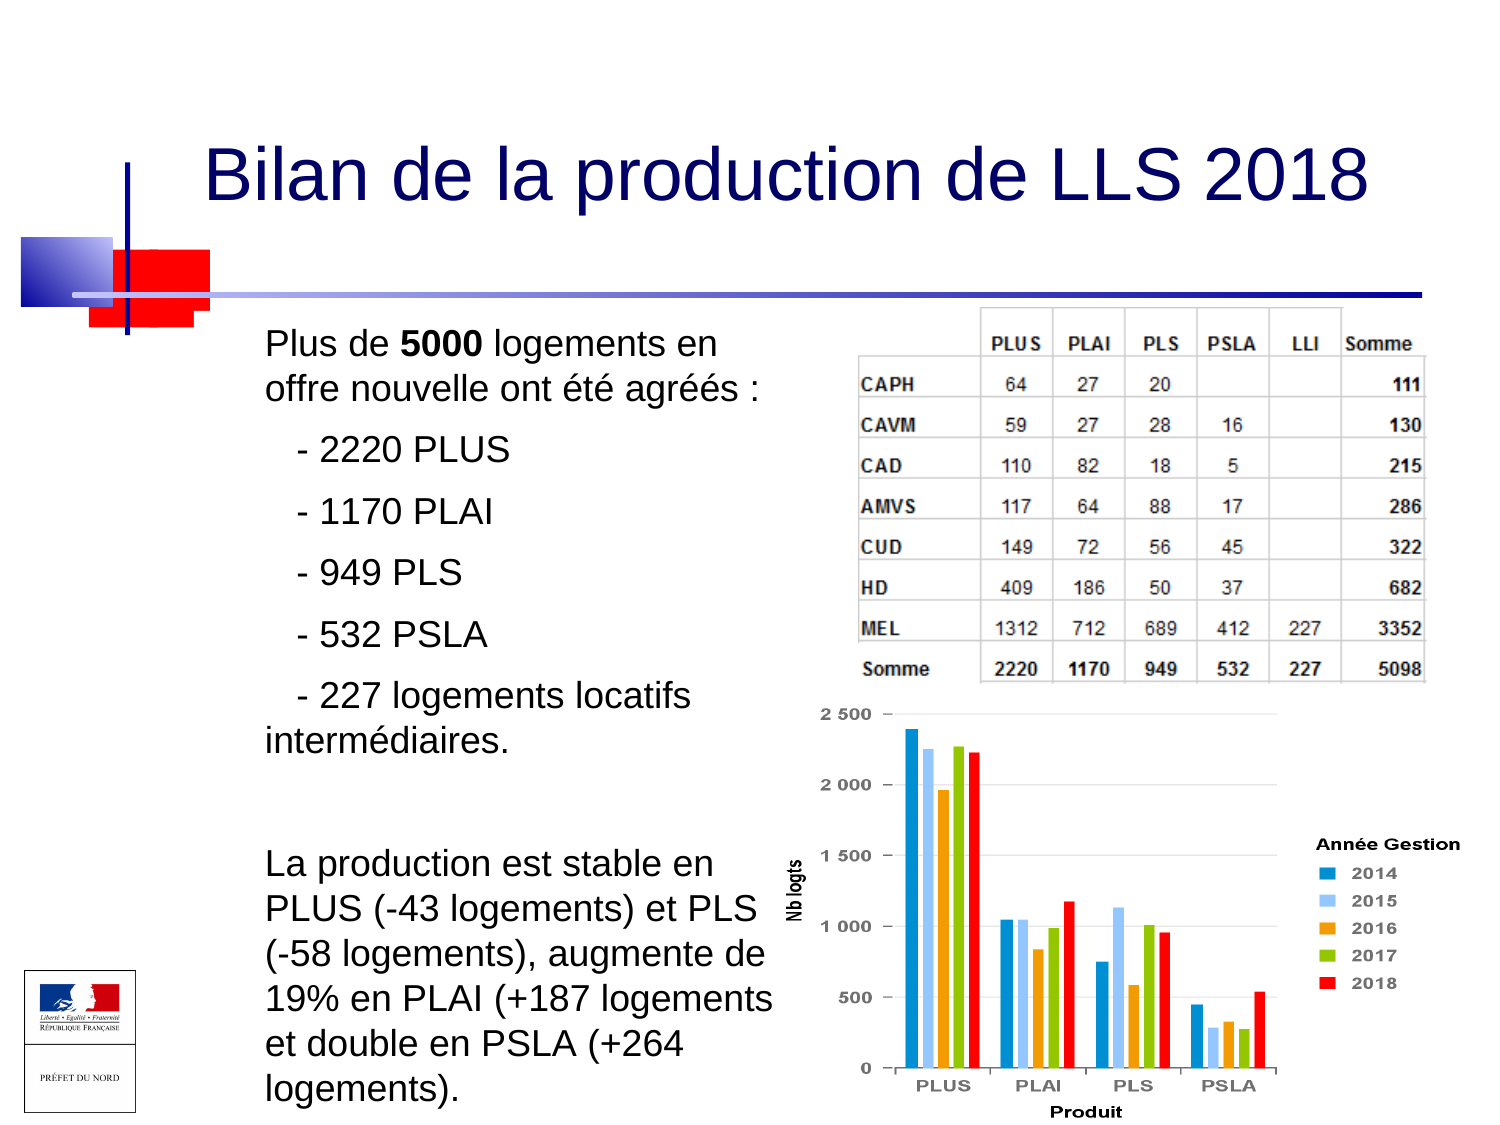

# Bilan de la production de LLS 2018
Plus de 5000 logements en offre nouvelle ont été agréés :
 - 2220 PLUS
 - 1170 PLAI
 - 949 PLS
 - 532 PSLA
 - 227 logements locatifs intermédiaires.
La production est stable en PLUS (-43 logements) et PLS (-58 logements), augmente de 19% en PLAI (+187 logements) et double en PSLA (+264 logements).